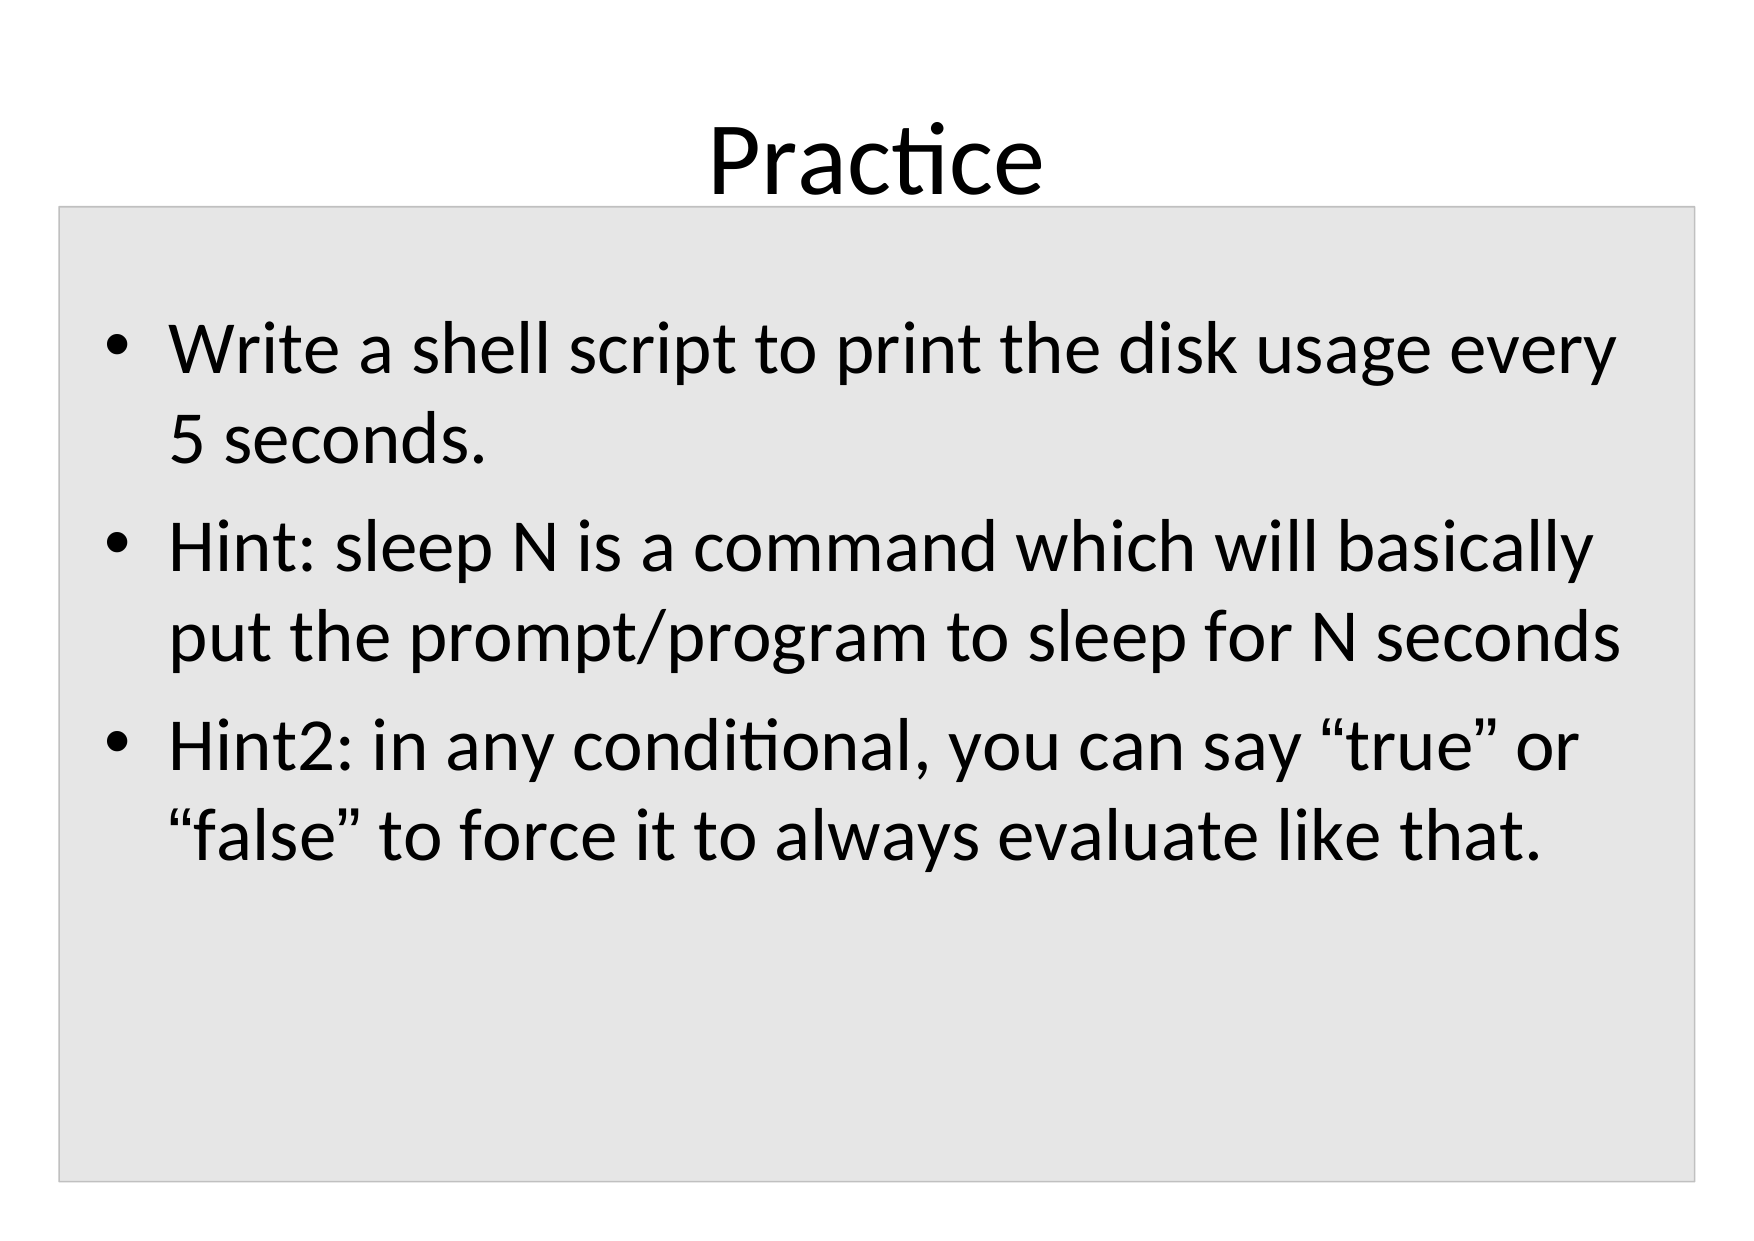

# Practice
Write a shell script to print the disk usage every 5 seconds.
Hint: sleep N is a command which will basically put the prompt/program to sleep for N seconds
Hint2: in any conditional, you can say “true” or “false” to force it to always evaluate like that.